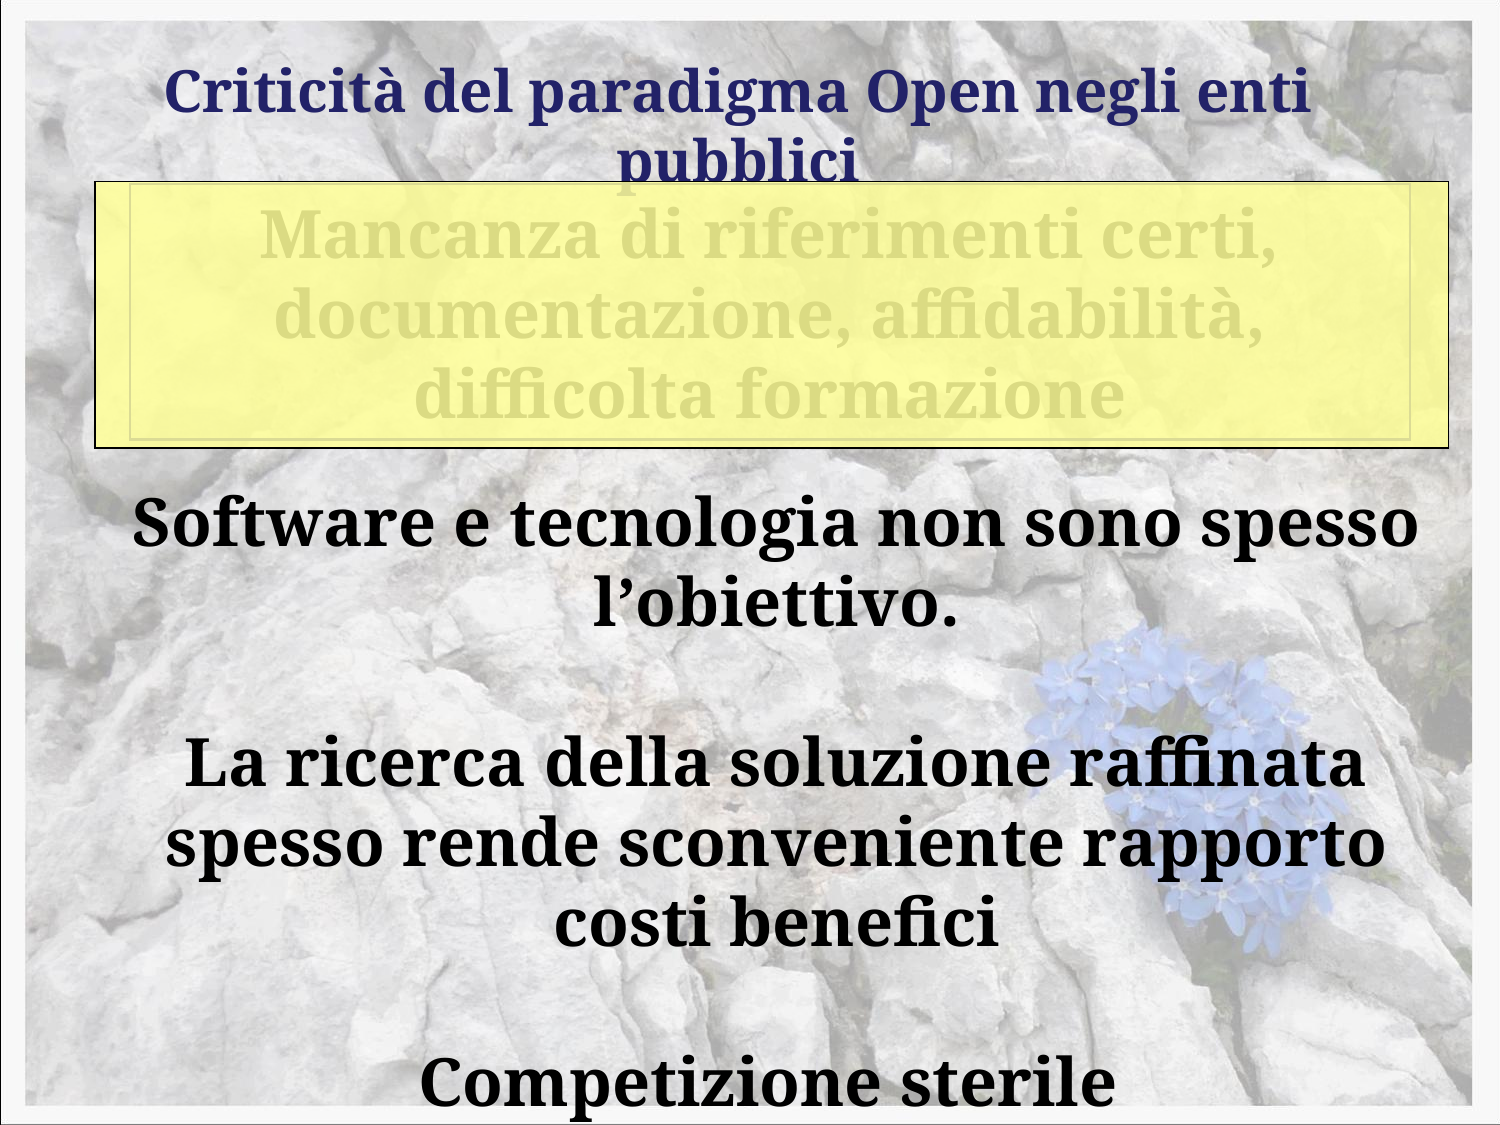

Criticità del paradigma Open negli enti pubblici
Mancanza di riferimenti certi, documentazione, affidabilità, difficolta formazione
Software e tecnologia non sono spesso l’obiettivo.
La ricerca della soluzione raffinata spesso rende sconveniente rapporto costi benefici
Competizione sterile